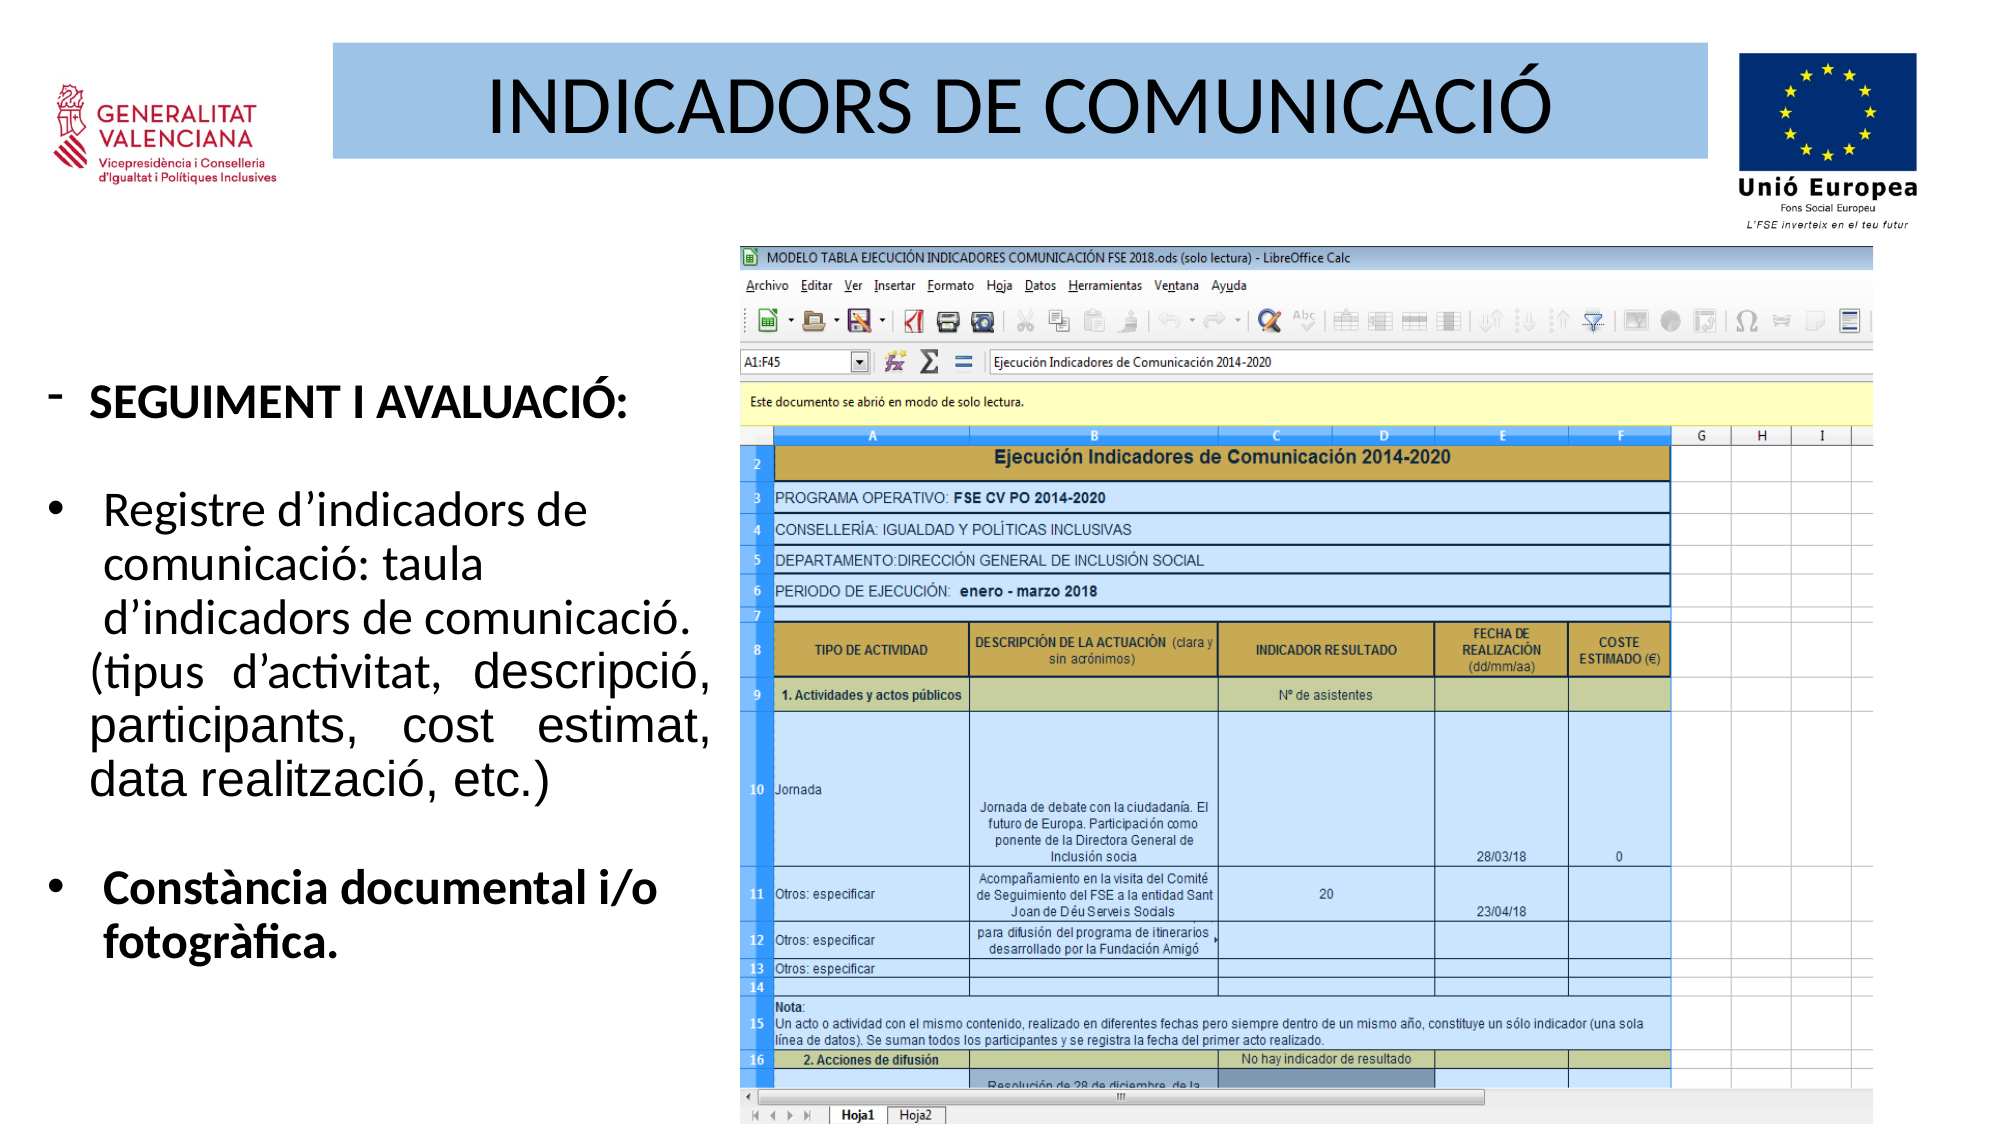

INDICADORS DE COMUNICACIÓ
SEGUIMENT I AVALUACIÓ:
Registre d’indicadors de comunicació: taula d’indicadors de comunicació.
	(tipus d’activitat, descripció, participants, cost estimat, data realització, etc.)
Constància documental i/o fotogràfica.